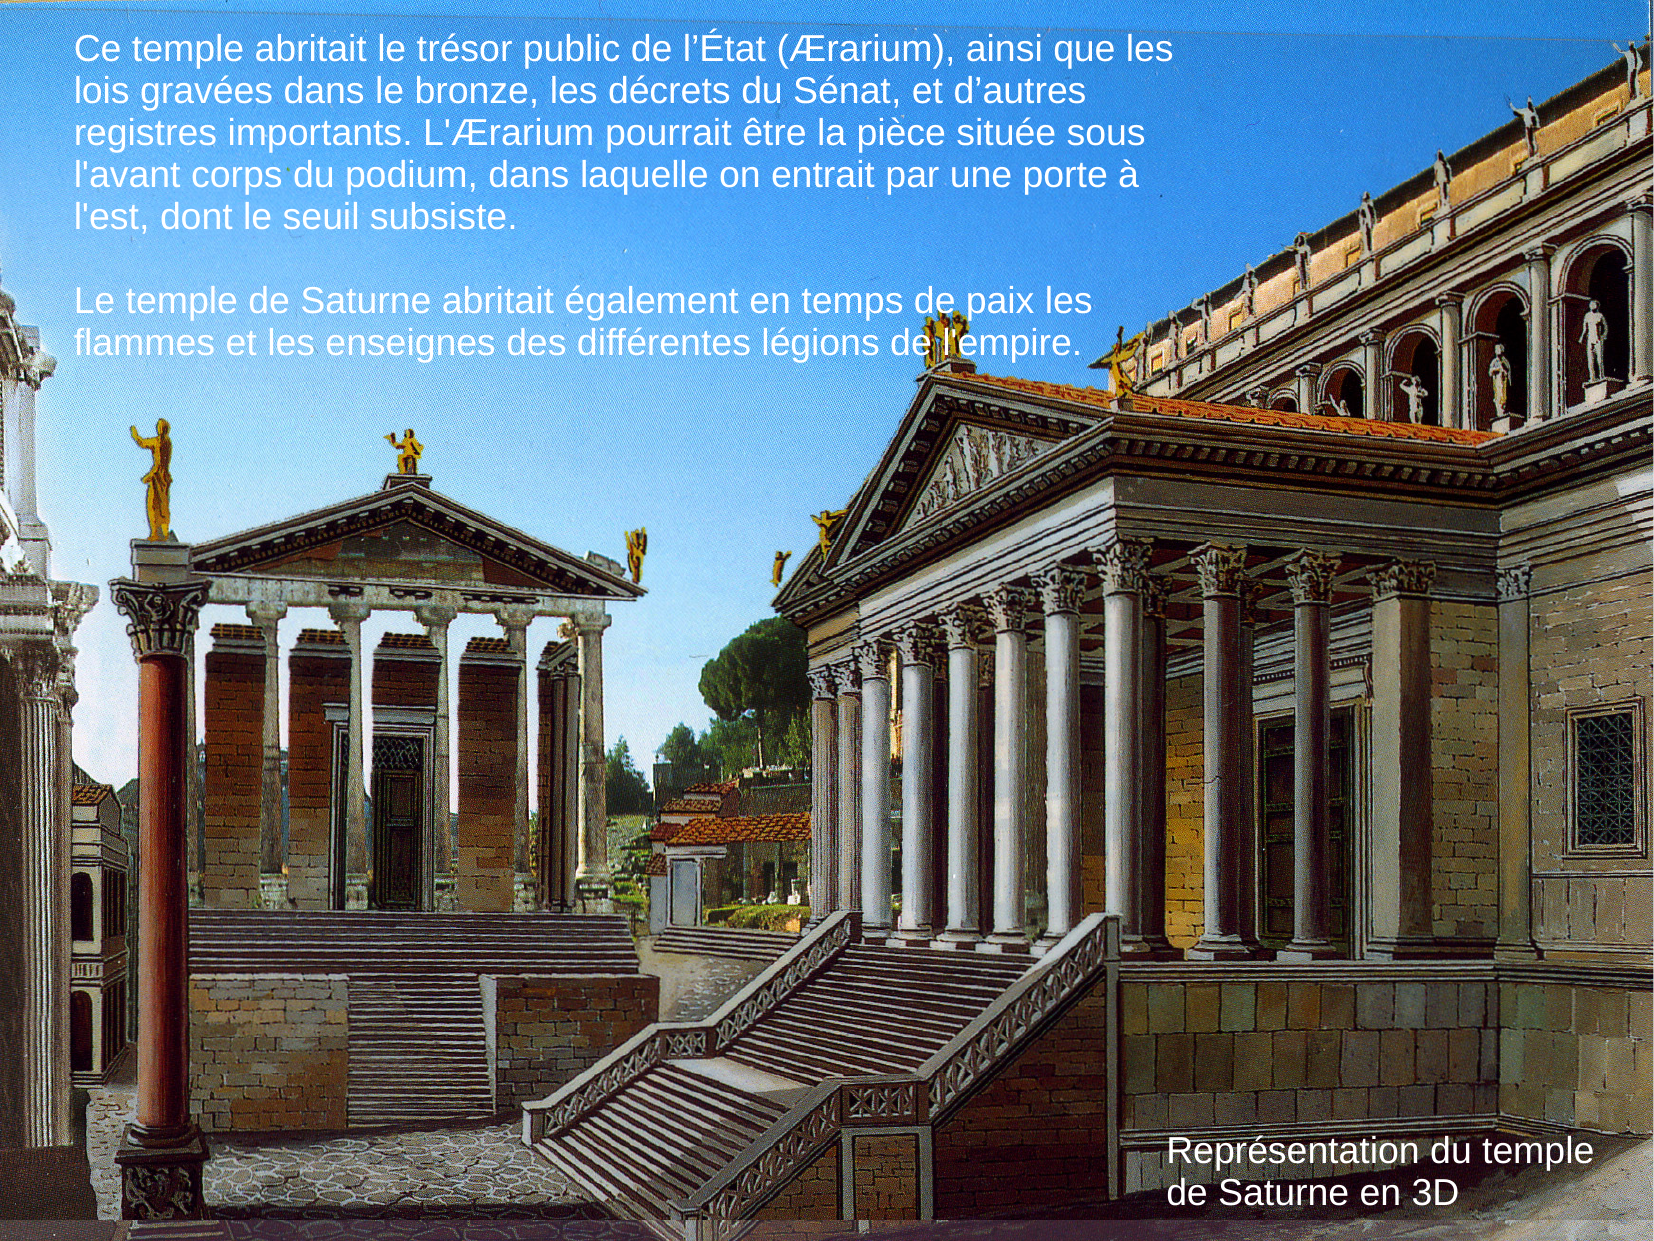

Ce temple abritait le trésor public de l’État (Ærarium), ainsi que les lois gravées dans le bronze, les décrets du Sénat, et d’autres registres importants. L'Ærarium pourrait être la pièce située sous l'avant corps du podium, dans laquelle on entrait par une porte à l'est, dont le seuil subsiste.
Le temple de Saturne abritait également en temps de paix les flammes et les enseignes des différentes légions de l'empire.
Représentation du temple de Saturne en 3D